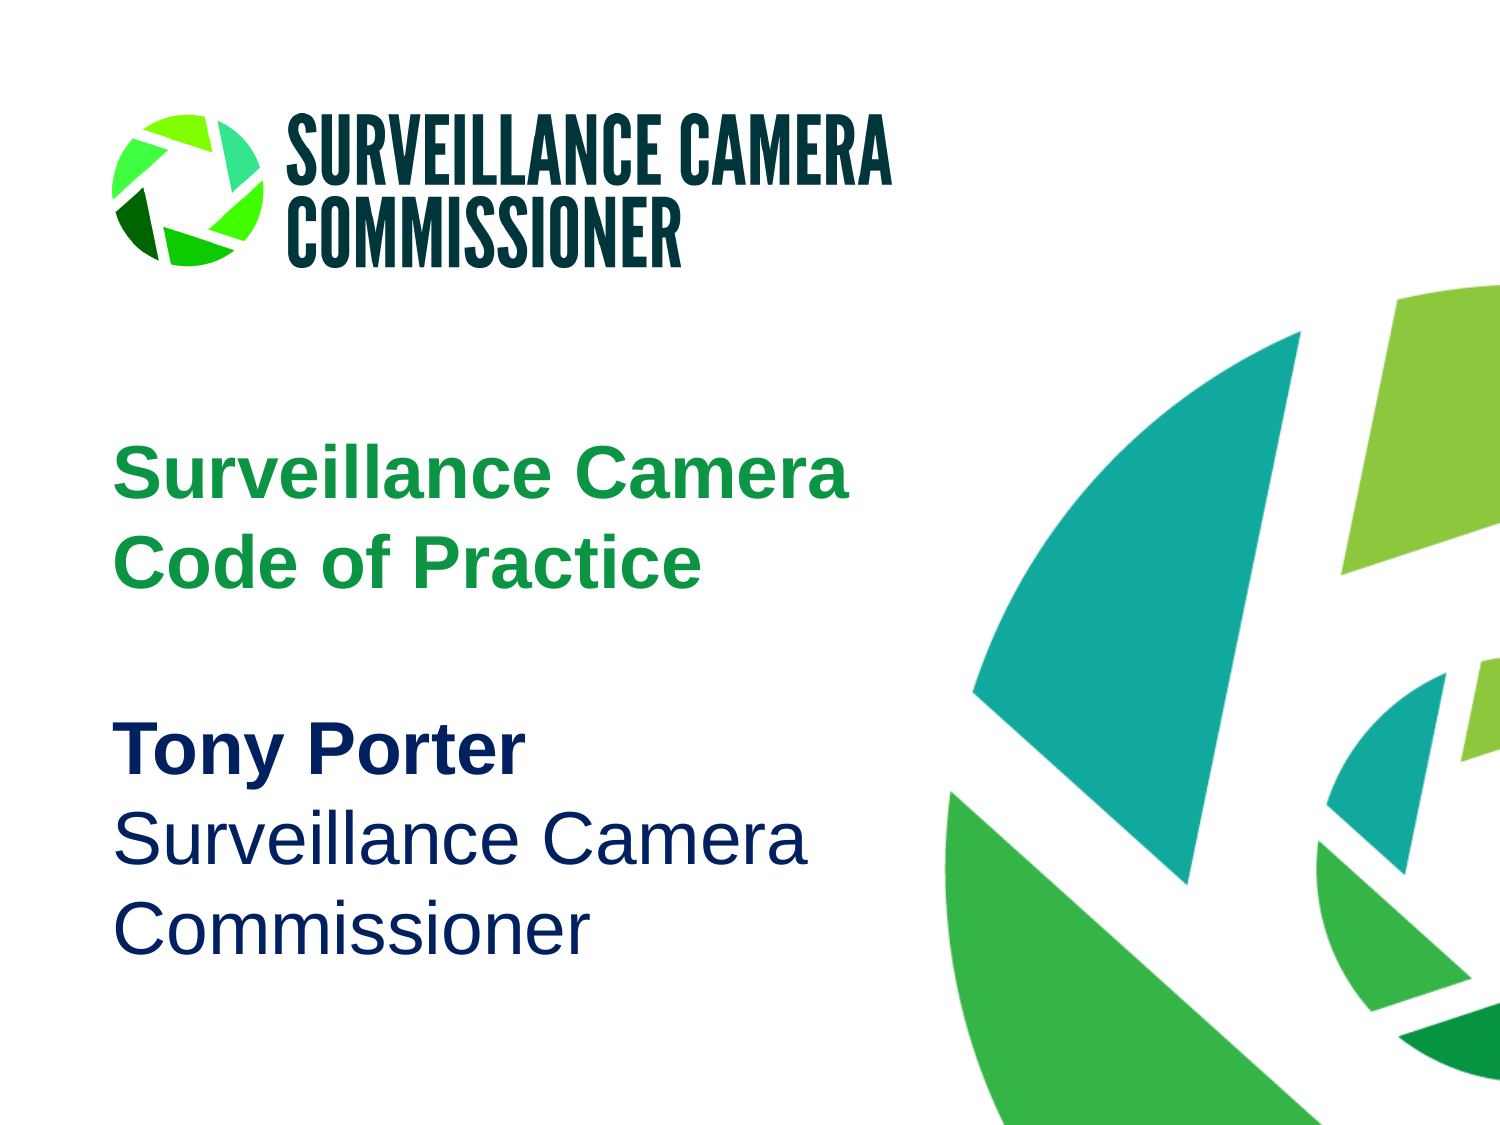

# Surveillance Camera Code of Practice
Tony Porter
Surveillance Camera Commissioner